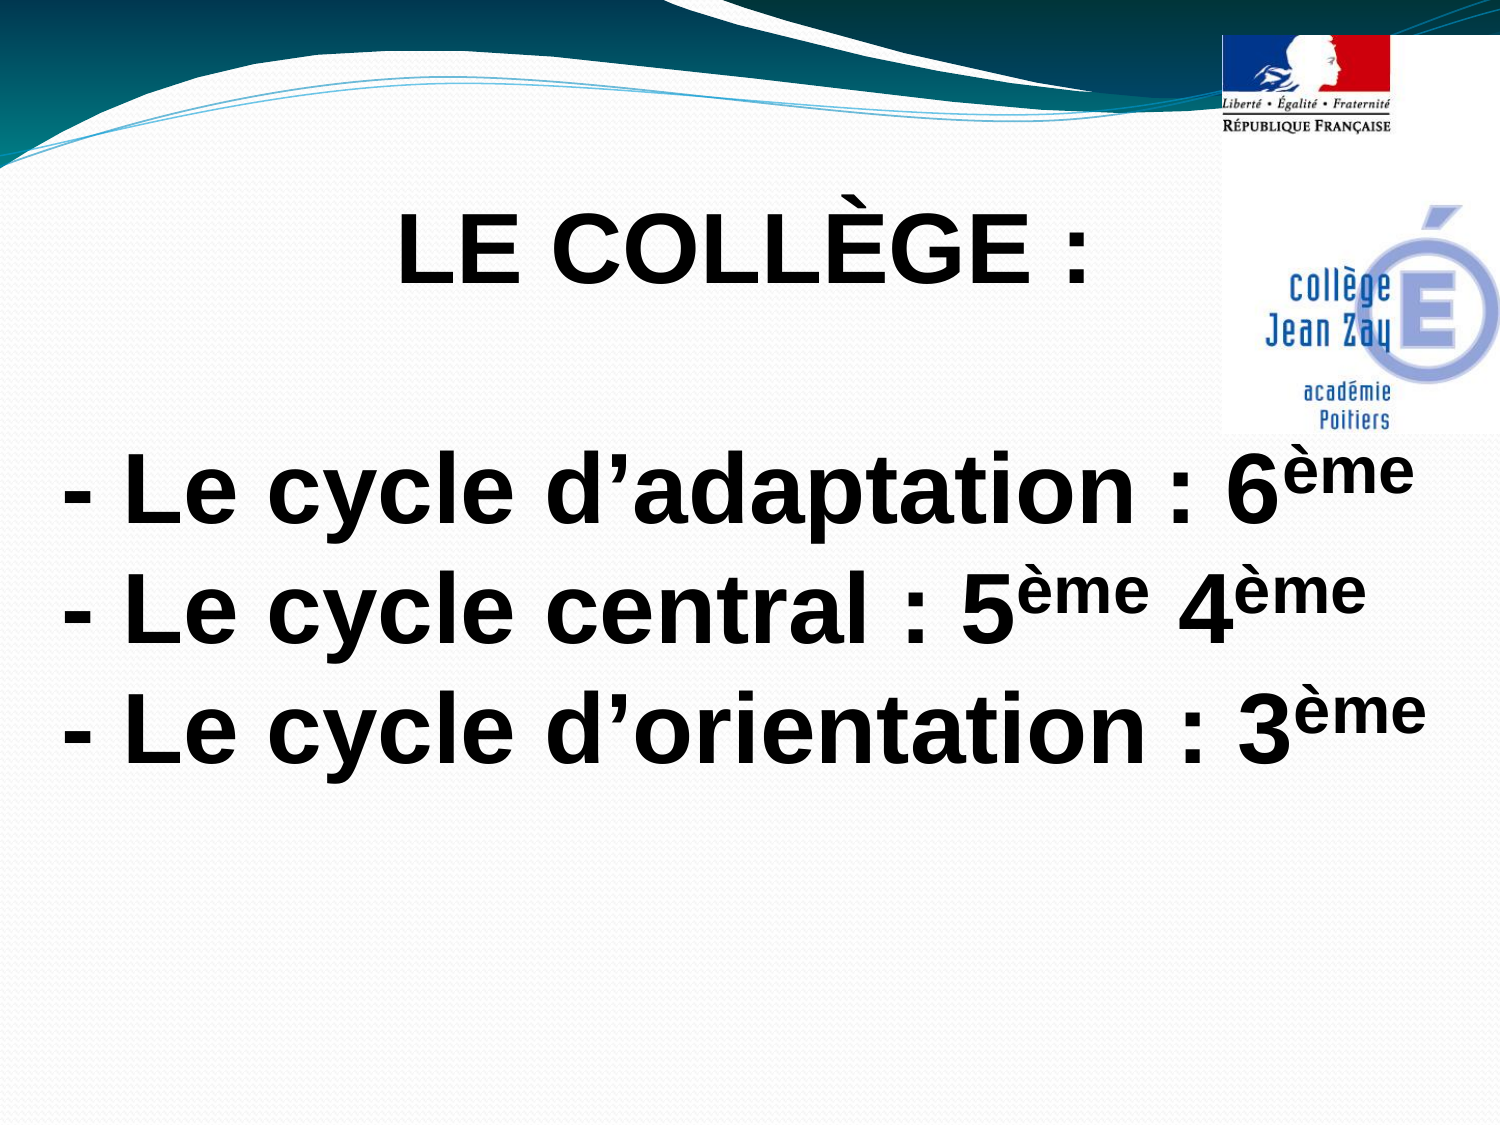

LE COLLÈGE :
- Le cycle d’adaptation : 6ème
- Le cycle central : 5ème 4ème
- Le cycle d’orientation : 3ème